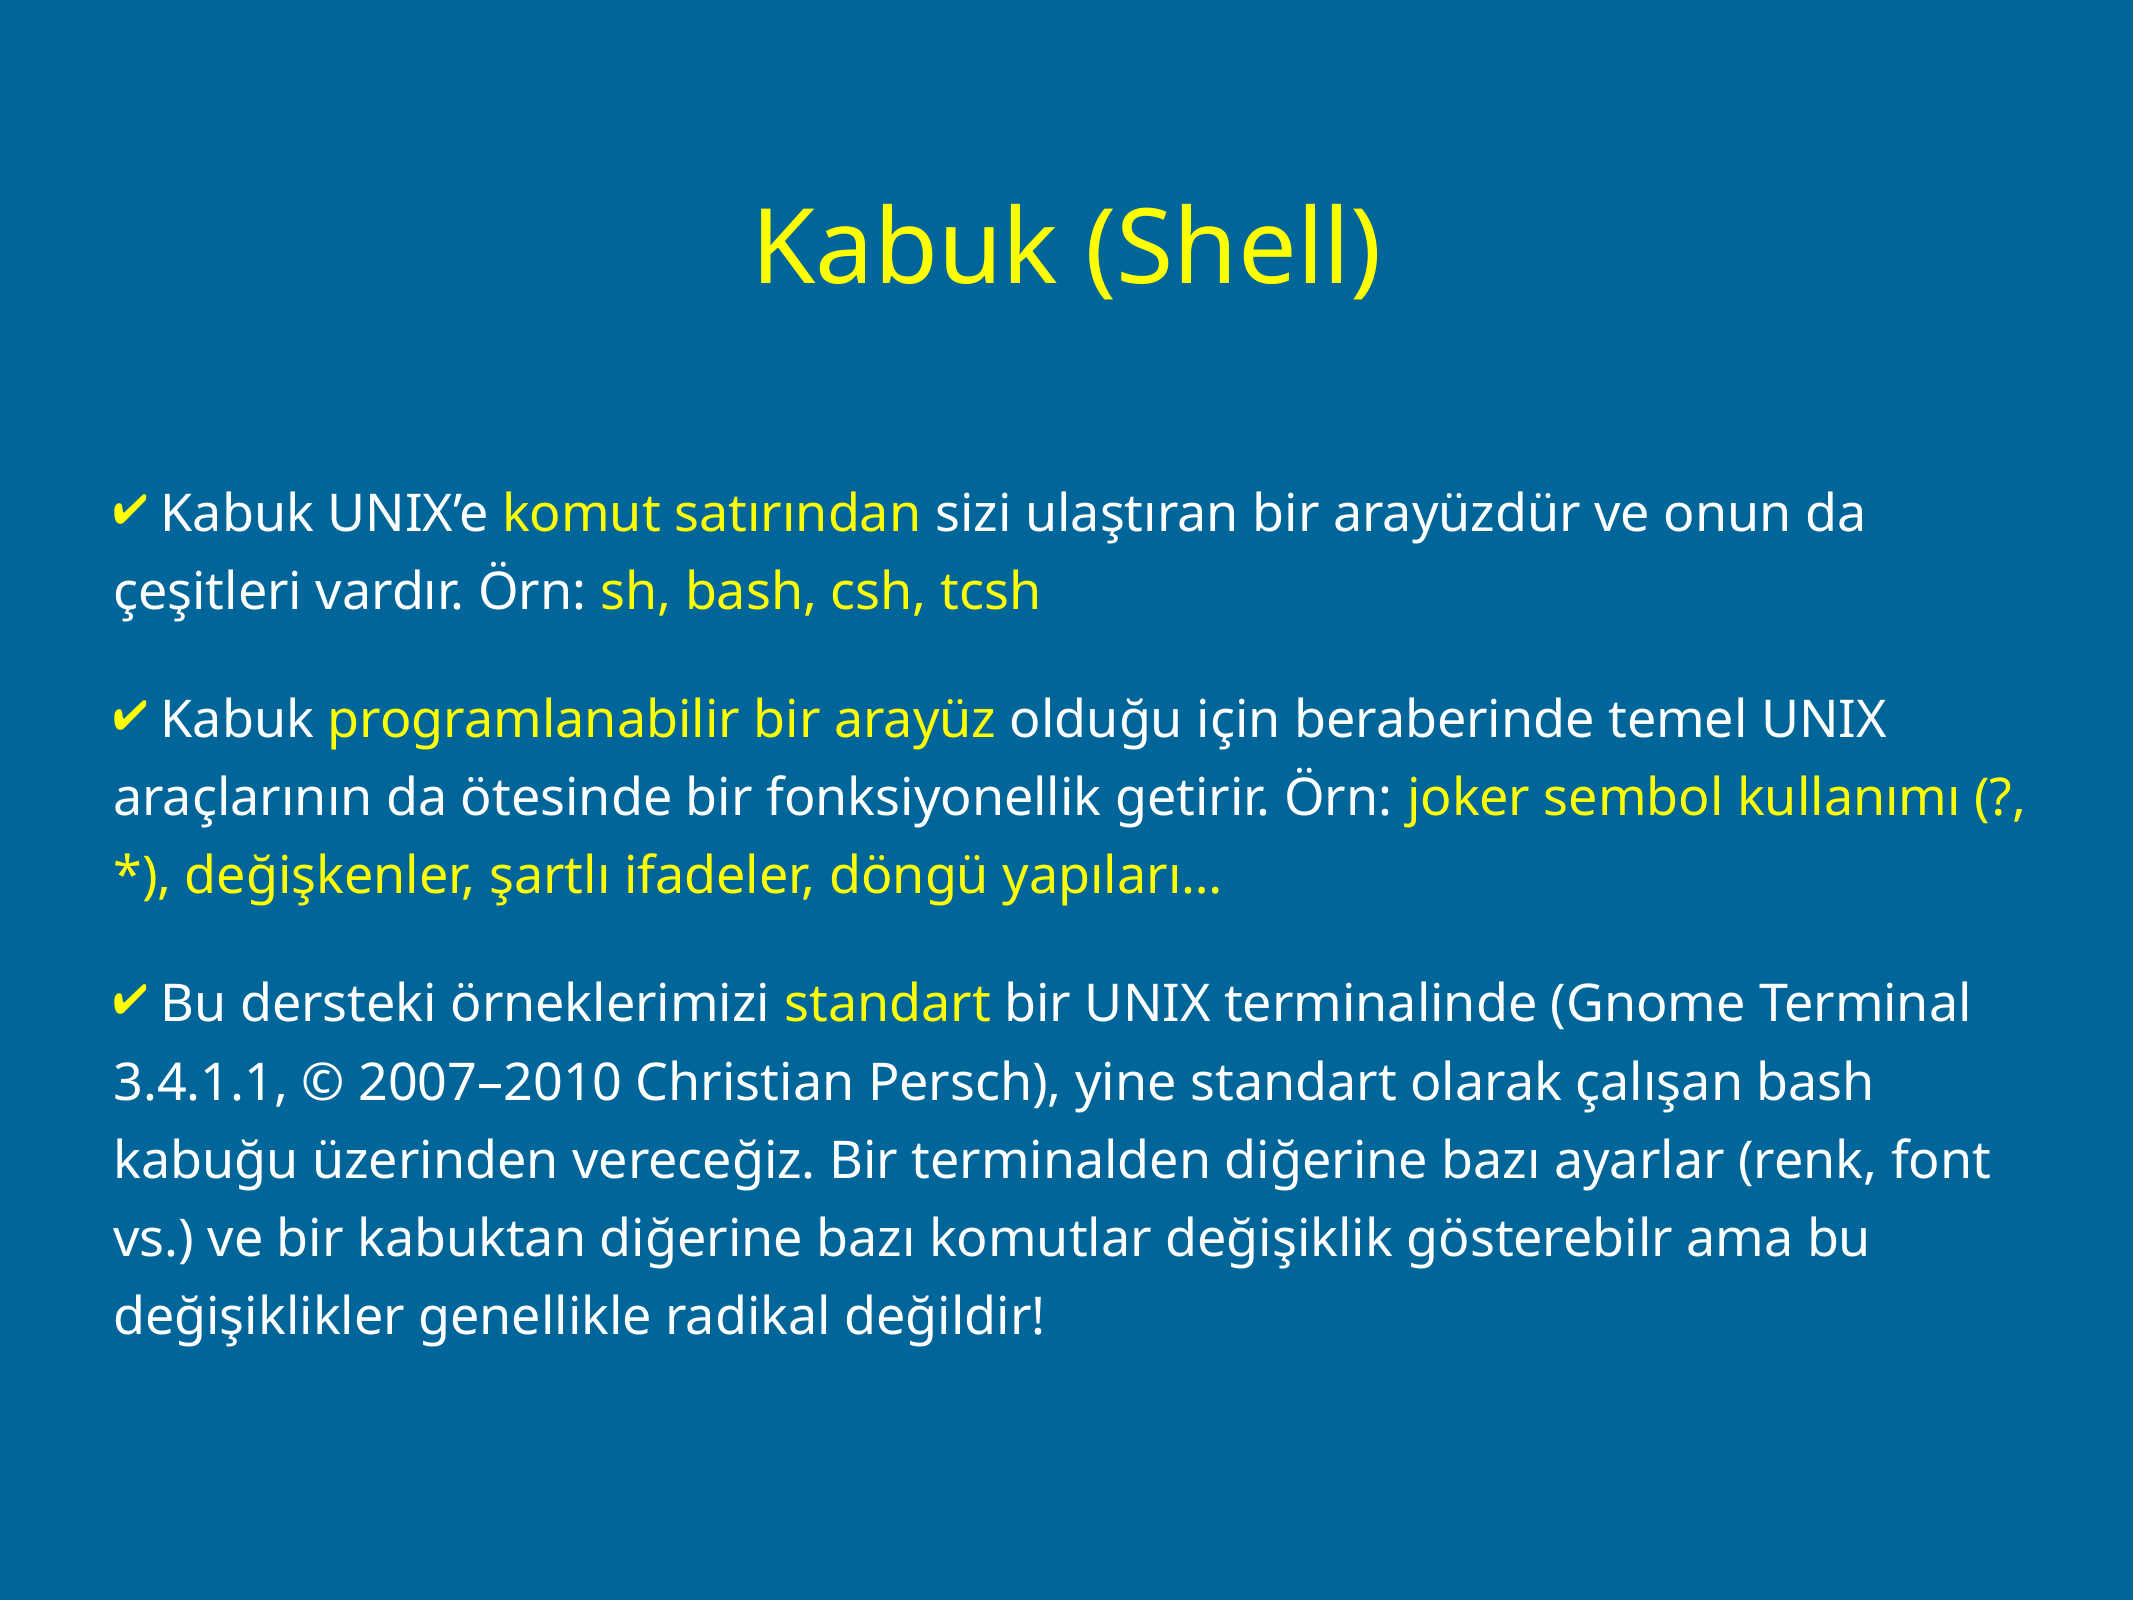

# Kabuk (Shell)
 Kabuk UNIX’e komut satırından sizi ulaştıran bir arayüzdür ve onun da çeşitleri vardır. Örn: sh, bash, csh, tcsh
 Kabuk programlanabilir bir arayüz olduğu için beraberinde temel UNIX araçlarının da ötesinde bir fonksiyonellik getirir. Örn: joker sembol kullanımı (?, *), değişkenler, şartlı ifadeler, döngü yapıları…
 Bu dersteki örneklerimizi standart bir UNIX terminalinde (Gnome Terminal 3.4.1.1, © 2007–2010 Christian Persch), yine standart olarak çalışan bash kabuğu üzerinden vereceğiz. Bir terminalden diğerine bazı ayarlar (renk, font vs.) ve bir kabuktan diğerine bazı komutlar değişiklik gösterebilr ama bu değişiklikler genellikle radikal değildir!